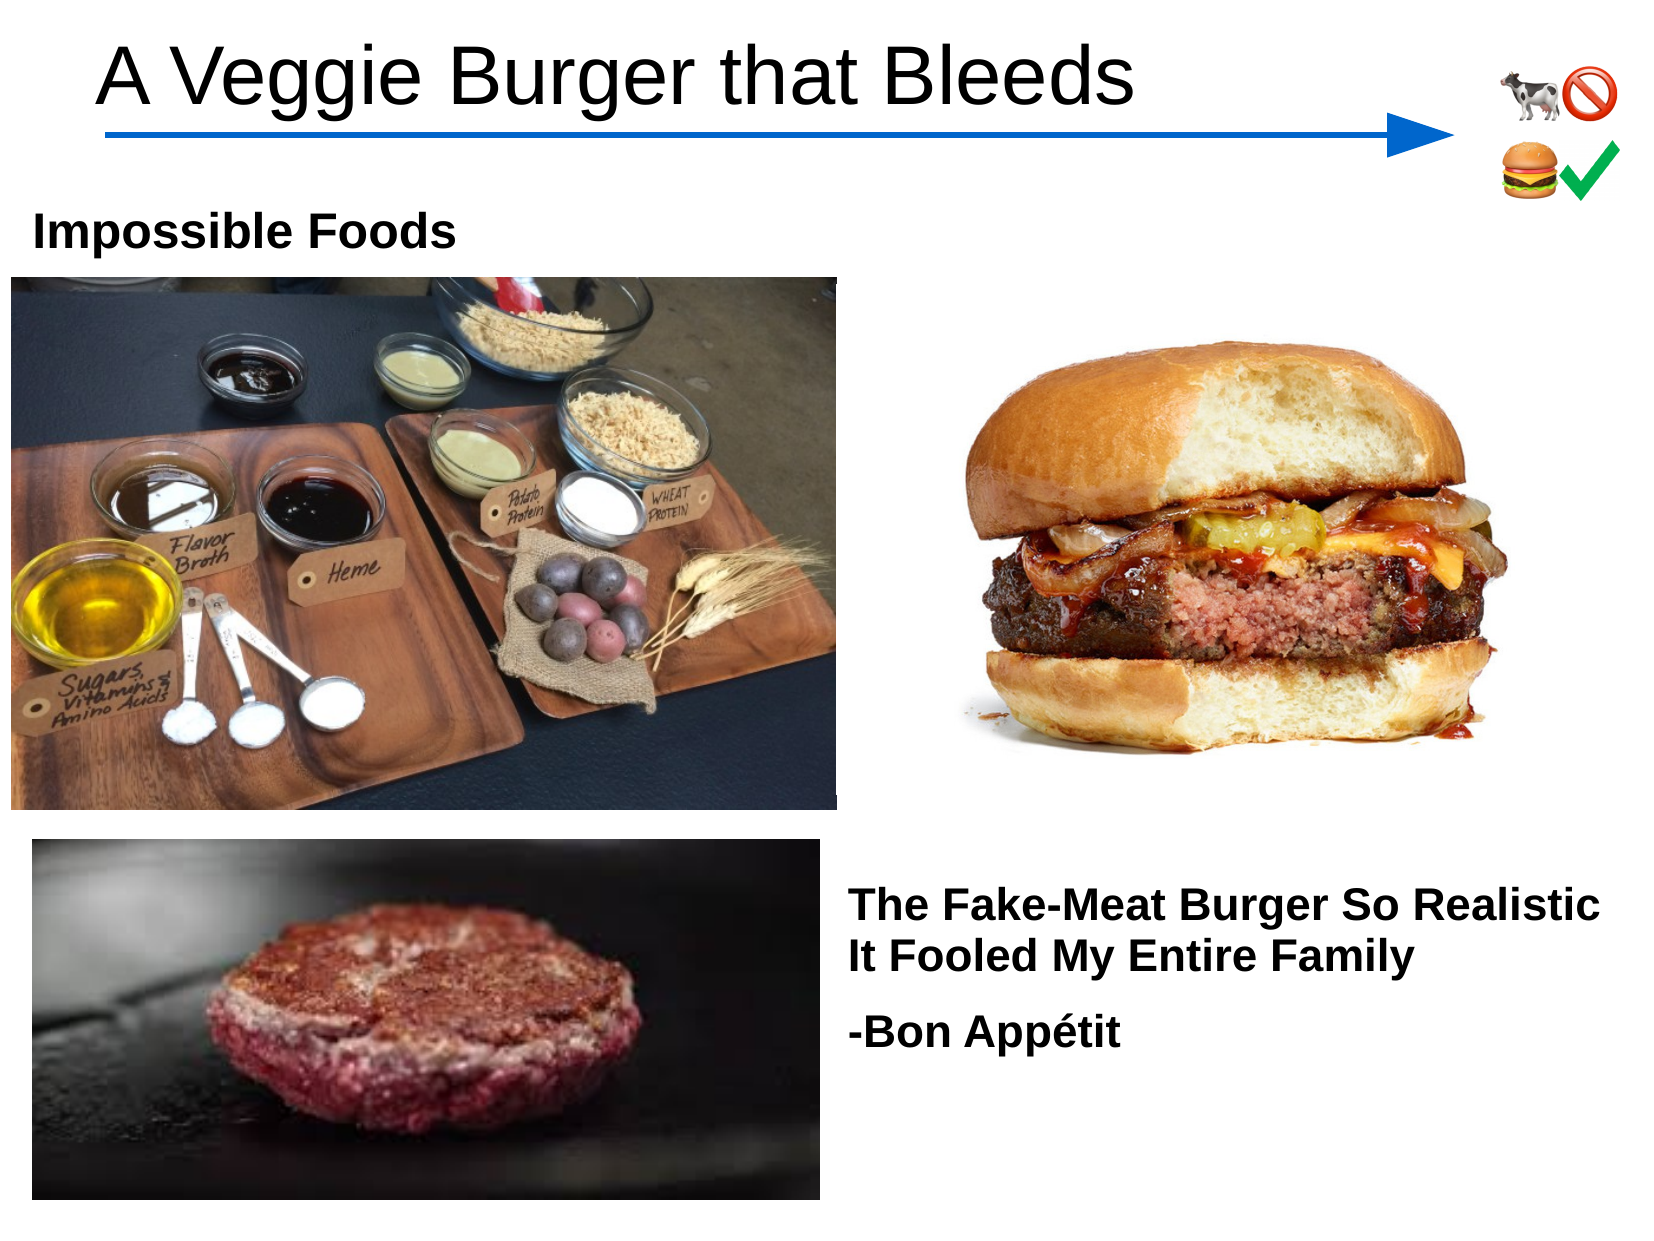

A Veggie Burger that Bleeds
Impossible Foods
The Fake-Meat Burger So Realistic It Fooled My Entire Family
-Bon Appétit